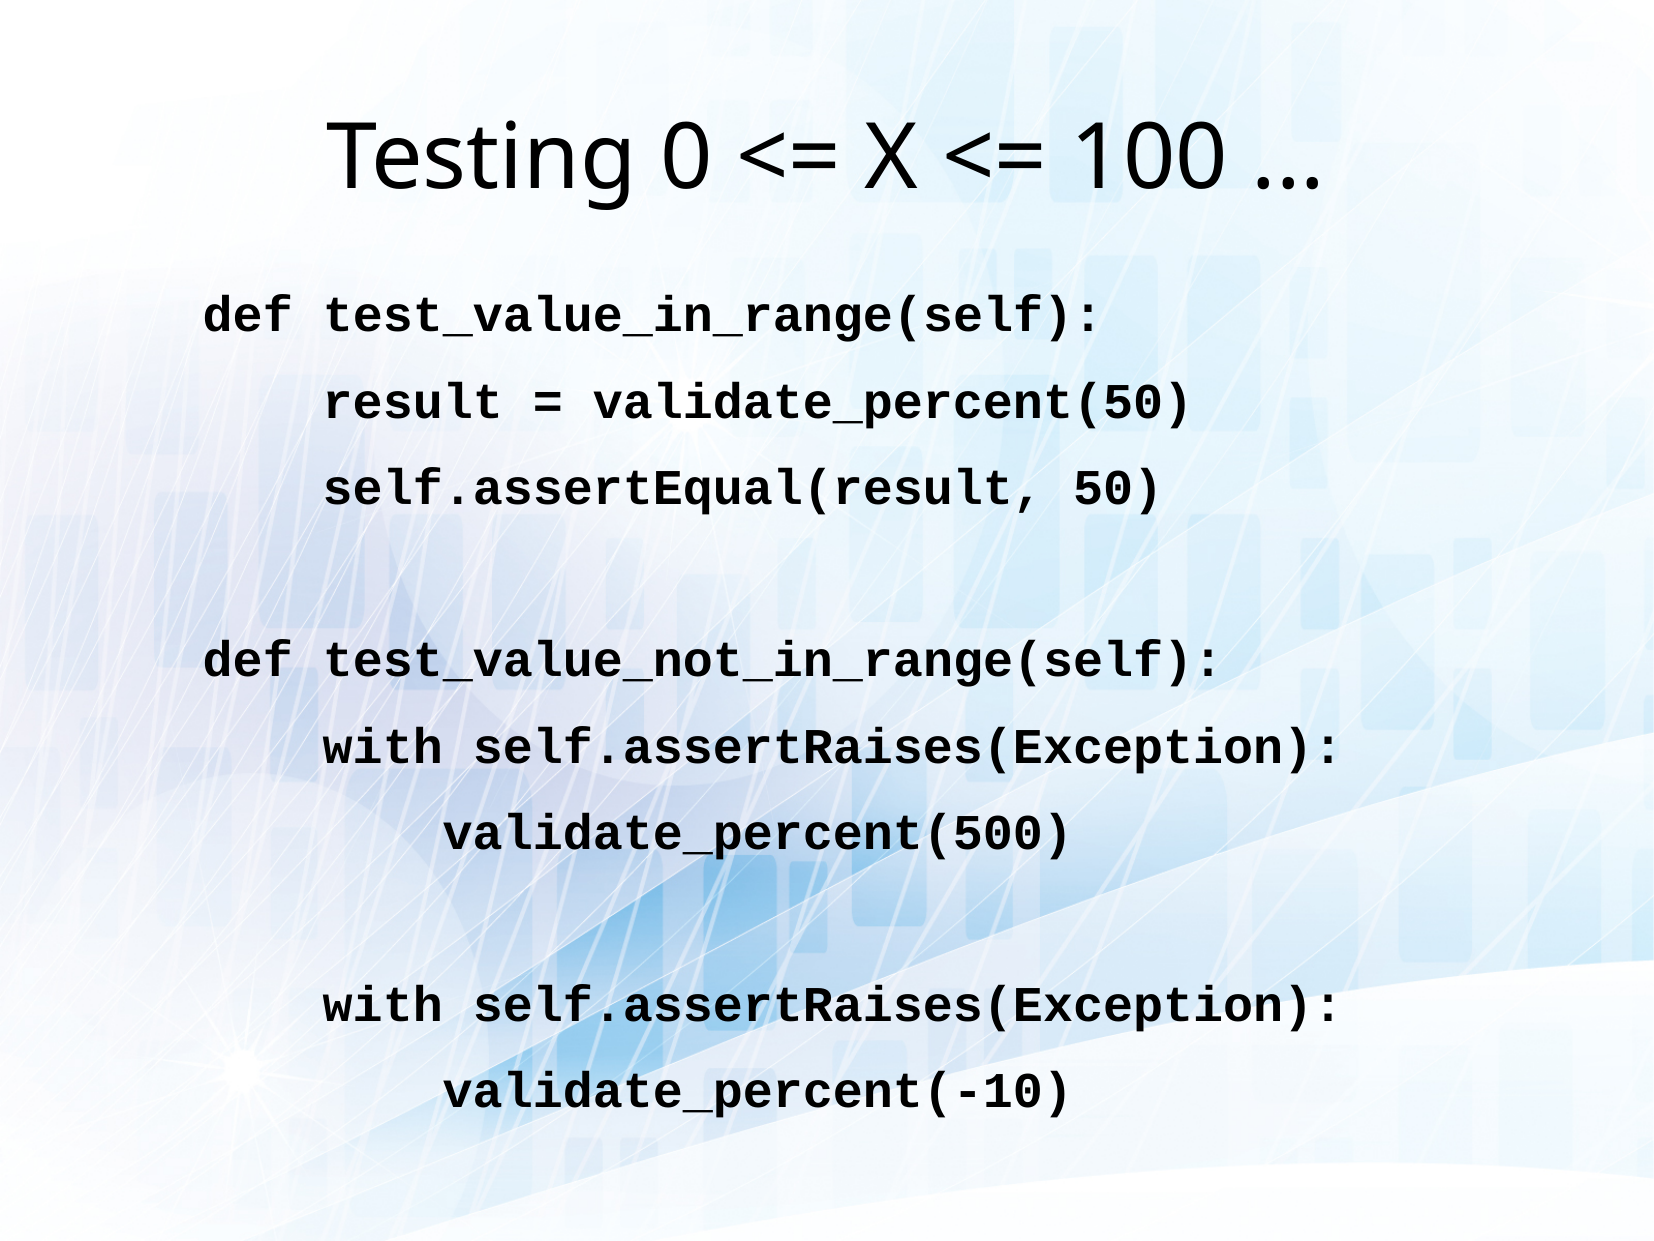

# Testing 0 <= X <= 100 ...
 def test_value_in_range(self):
 result = validate_percent(50)
 self.assertEqual(result, 50)
 def test_value_not_in_range(self):
 with self.assertRaises(Exception):
 validate_percent(500)
 with self.assertRaises(Exception):
 validate_percent(-10)